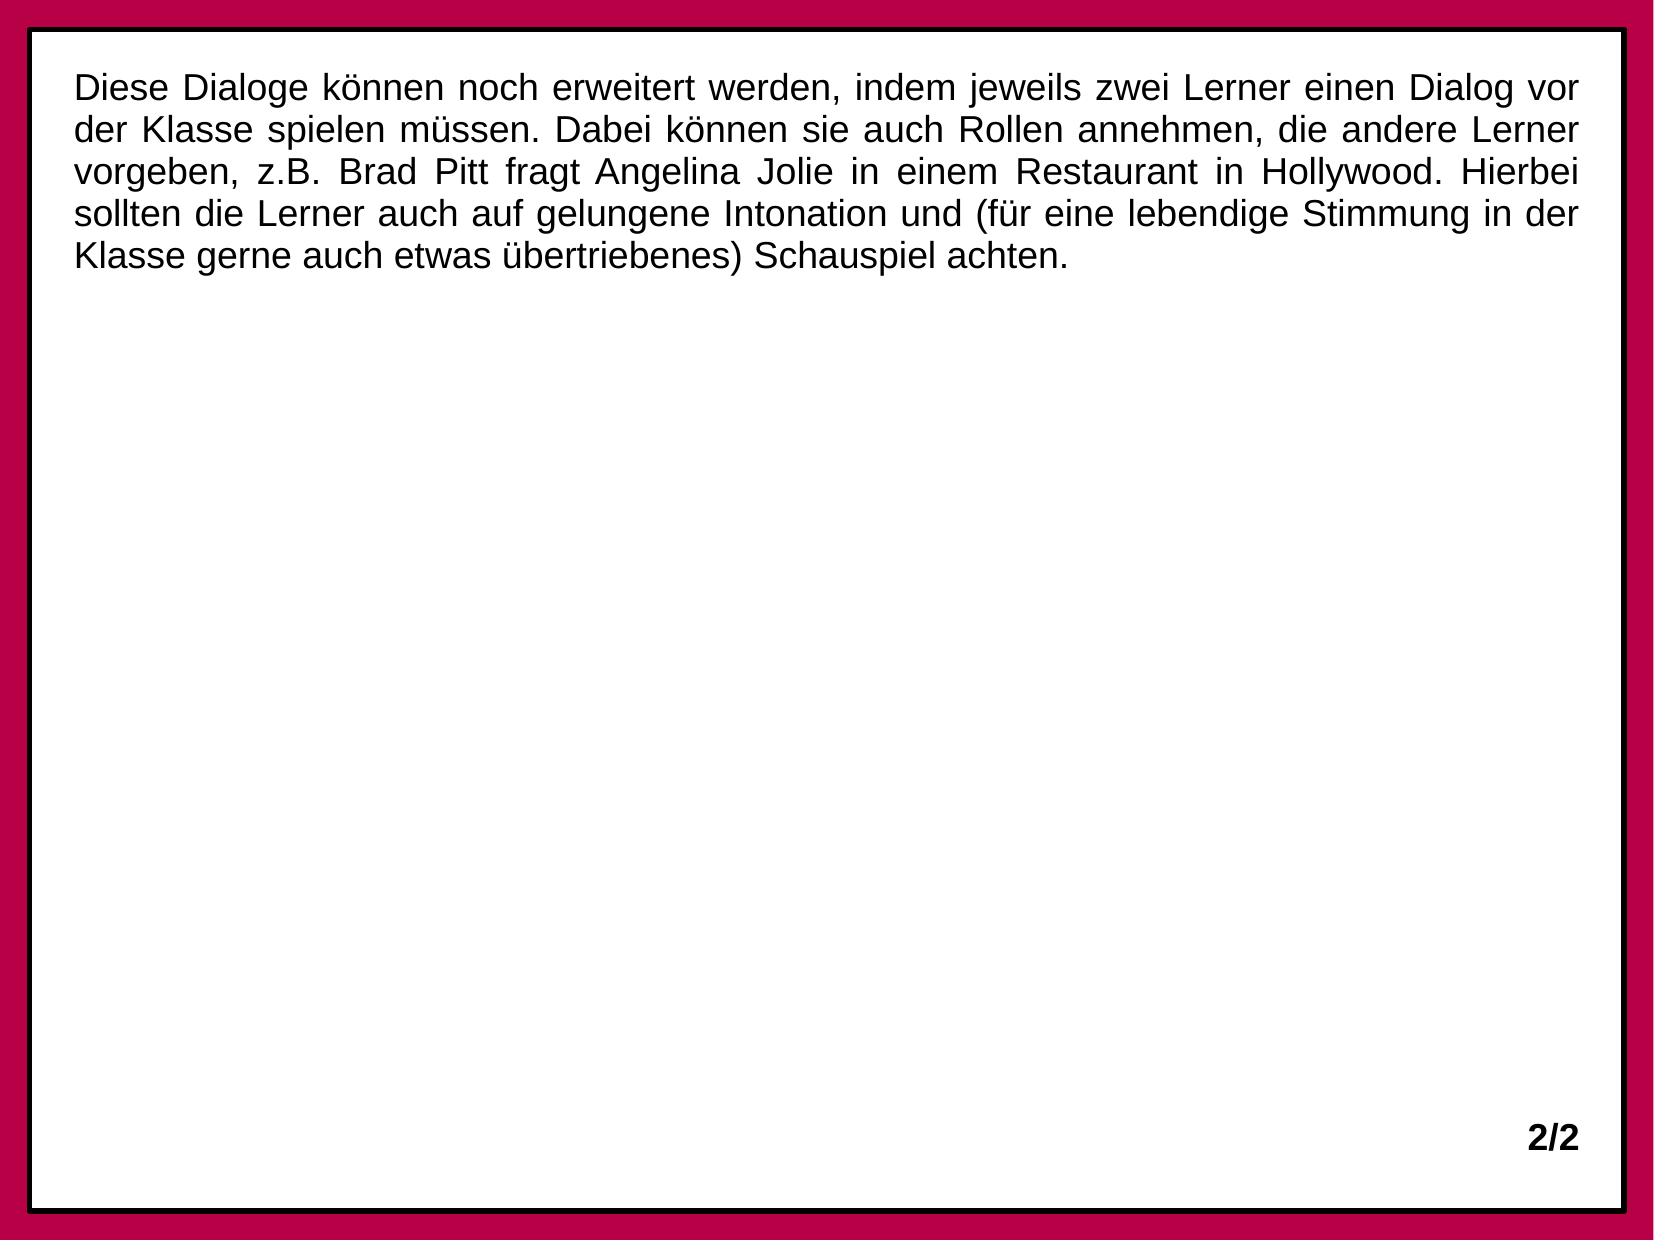

Diese Dialoge können noch erweitert werden, indem jeweils zwei Lerner einen Dialog vor der Klasse spielen müssen. Dabei können sie auch Rollen annehmen, die andere Lerner vorgeben, z.B. Brad Pitt fragt Angelina Jolie in einem Restaurant in Hollywood. Hierbei sollten die Lerner auch auf gelungene Intonation und (für eine lebendige Stimmung in der Klasse gerne auch etwas übertriebenes) Schauspiel achten.
2/2